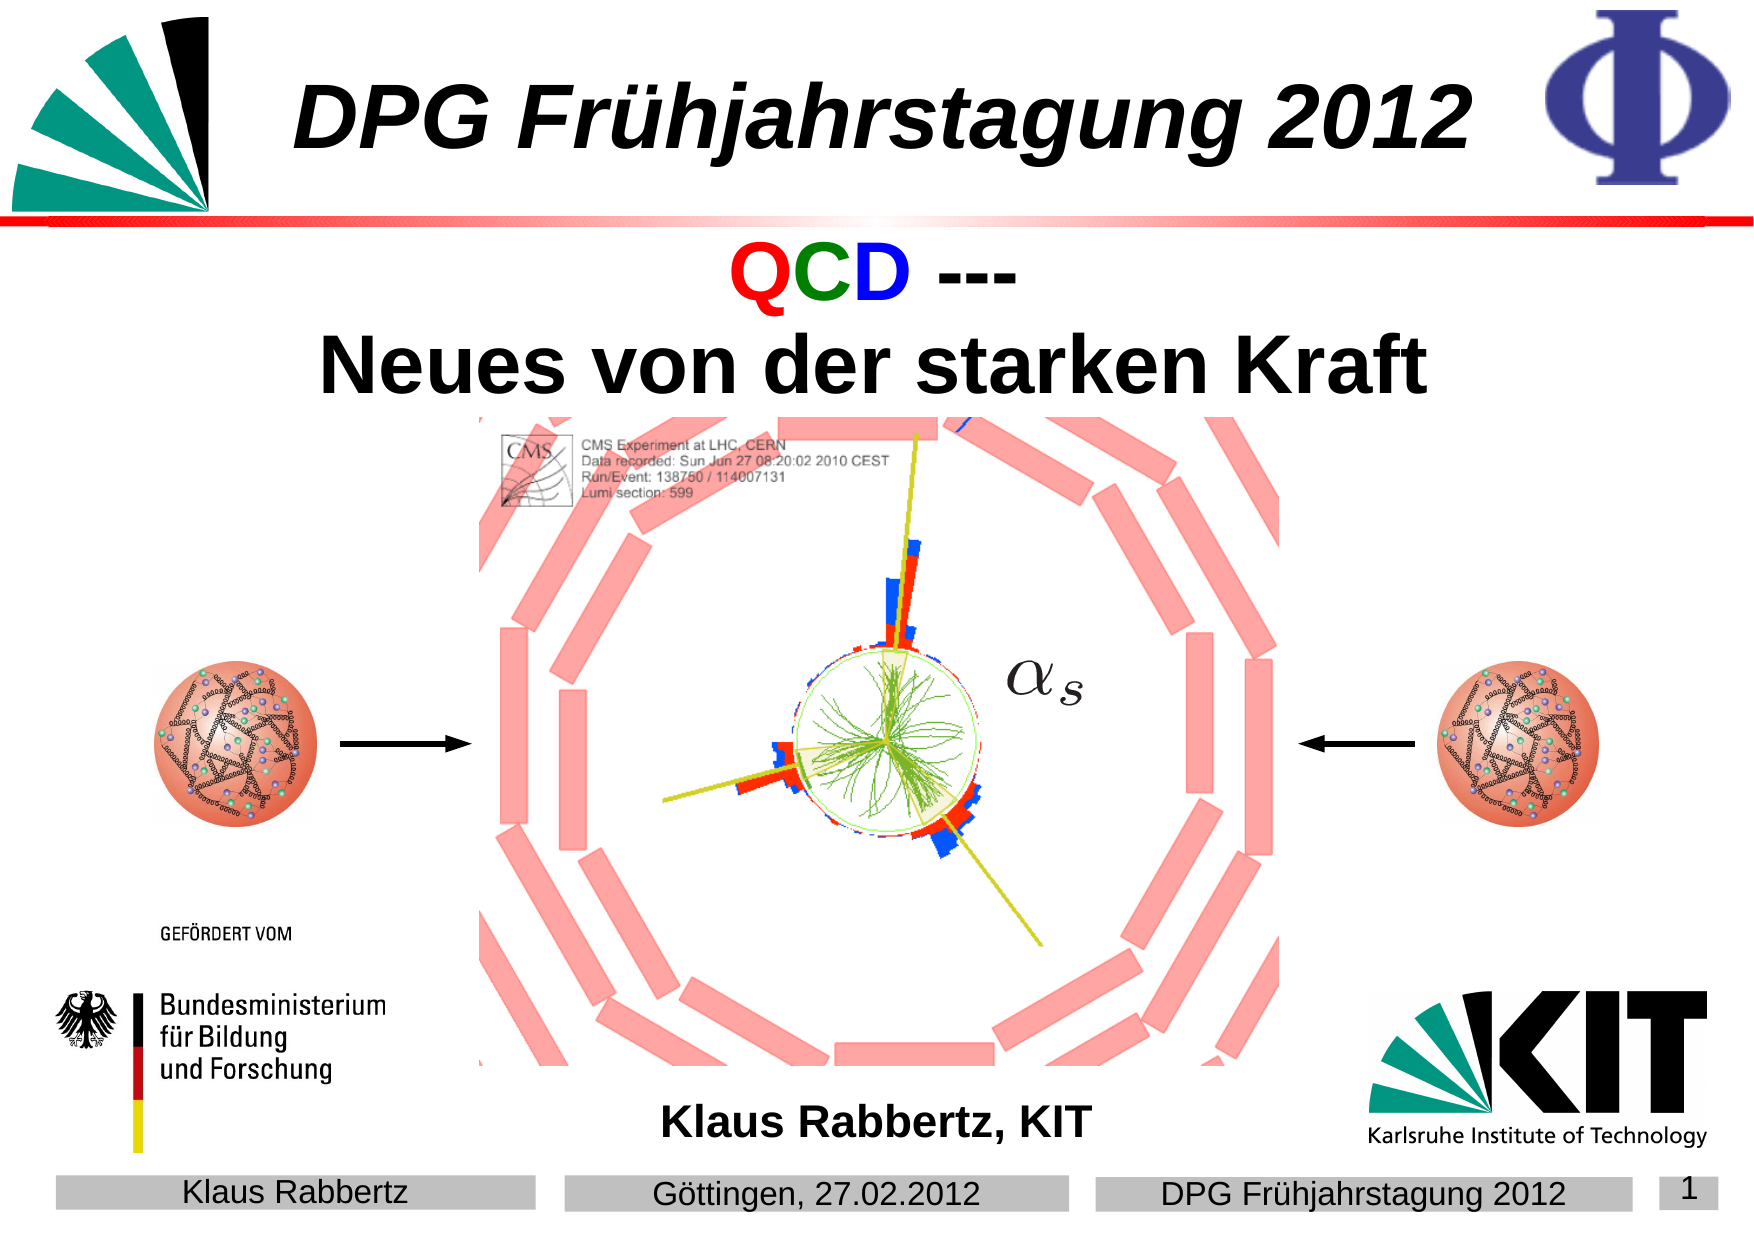

# DPG Frühjahrstagung 2012
QCD ---
Neues von der starken Kraft
Klaus Rabbertz, KIT